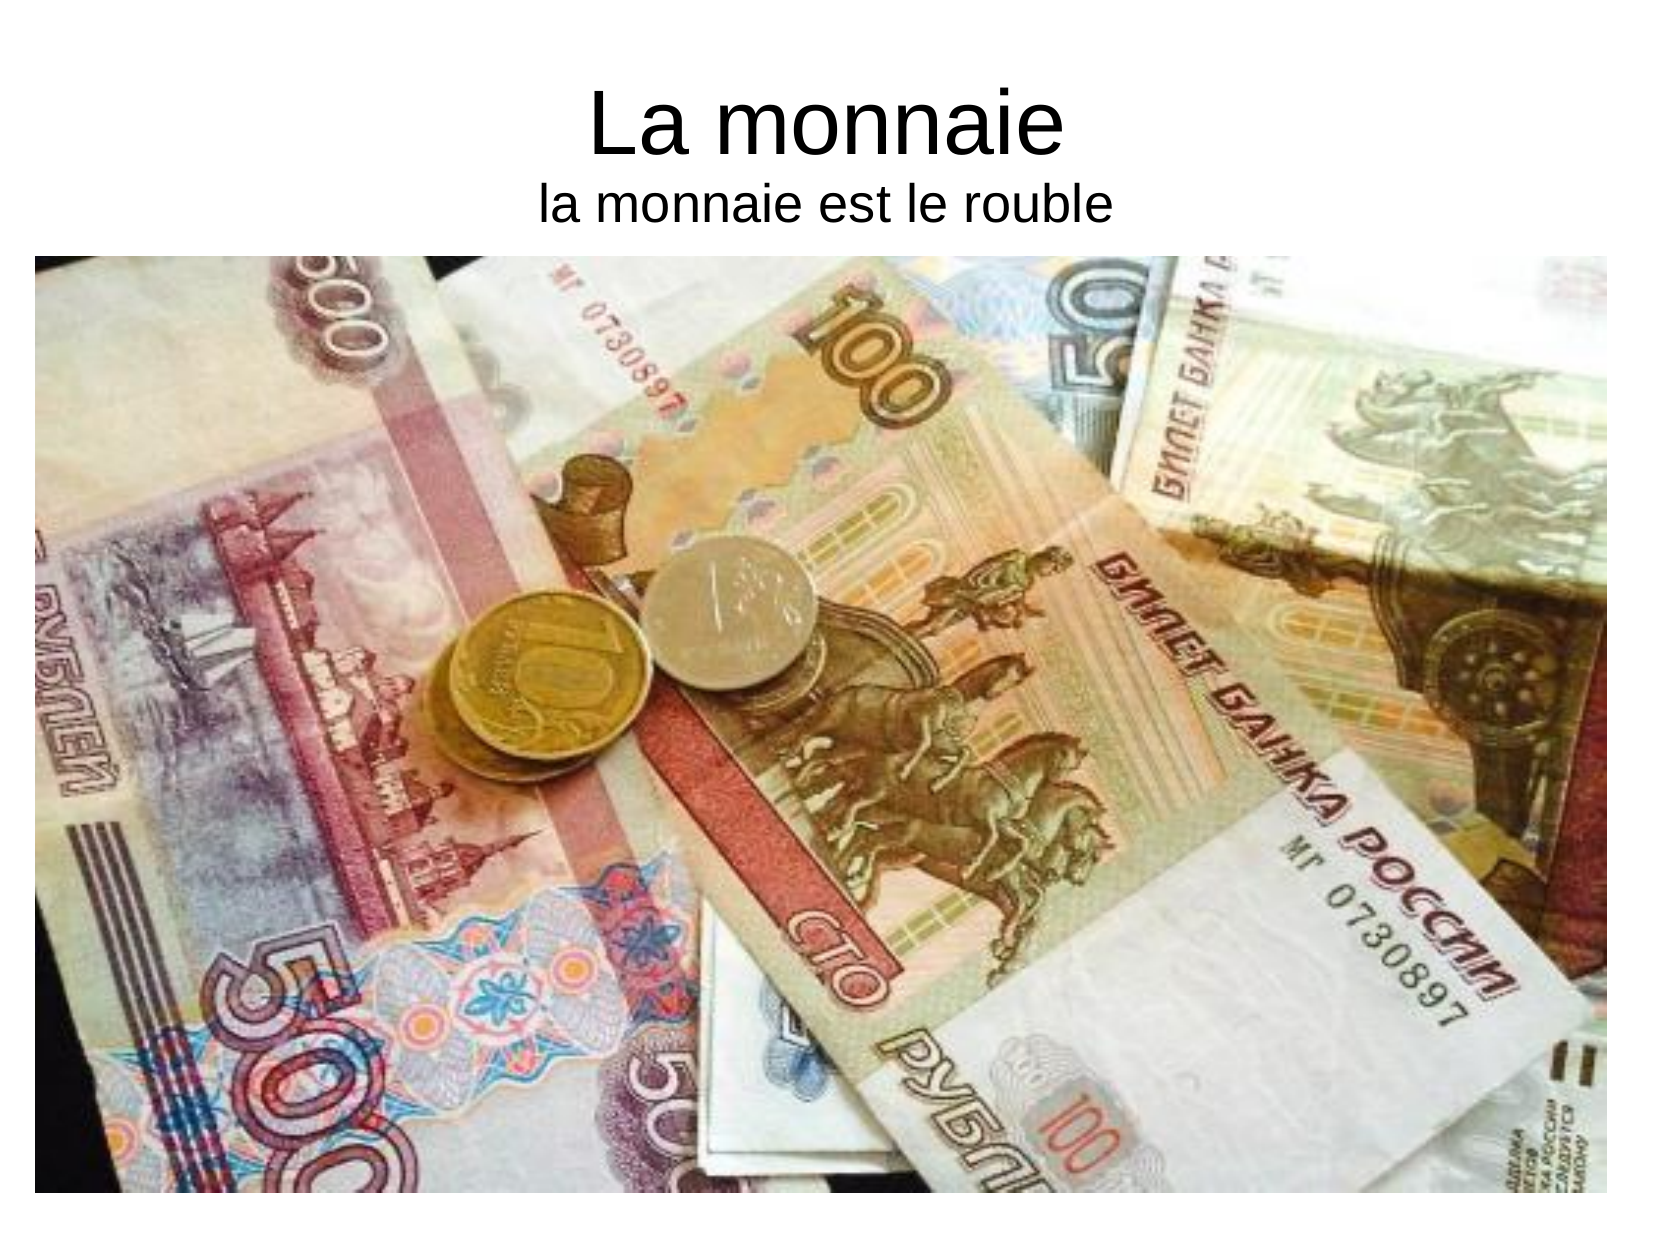

# La monnaie la monnaie est le rouble